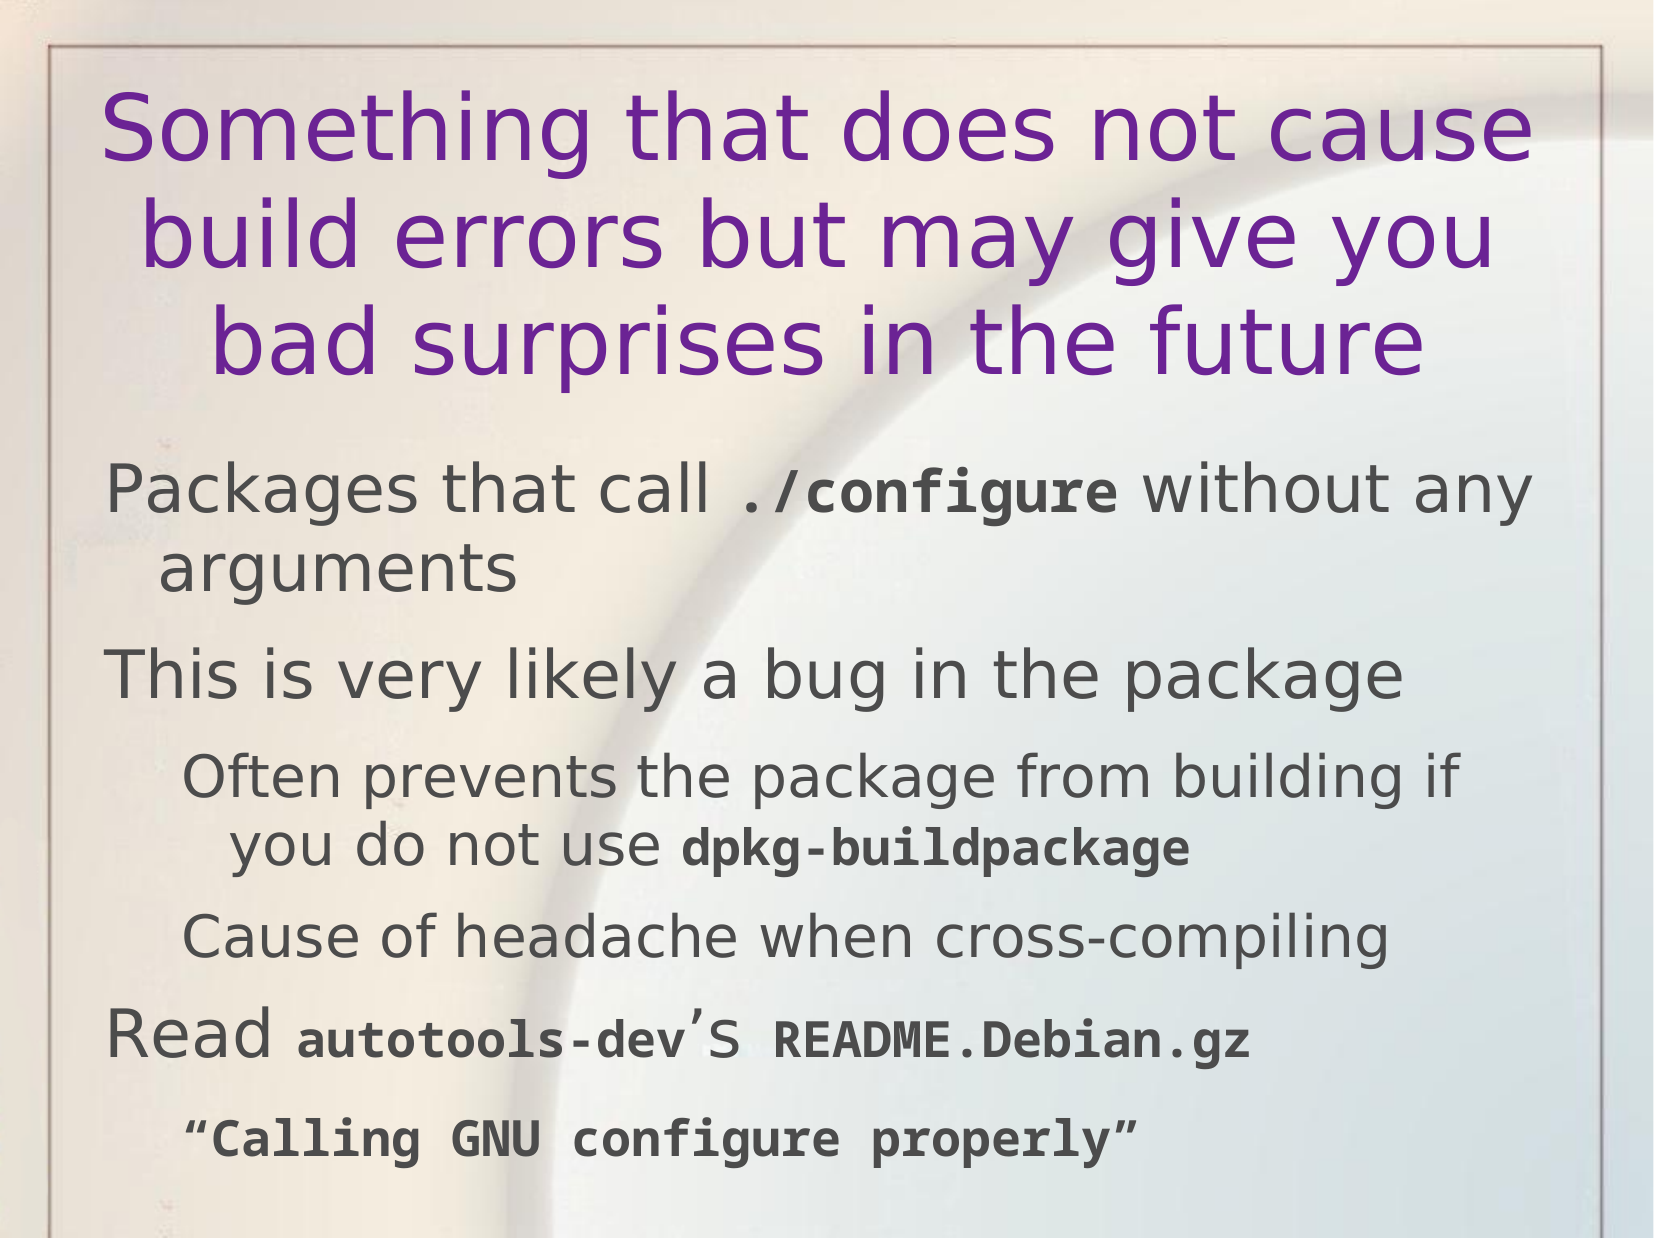

# Something that does not cause build errors but may give you bad surprises in the future
Packages that call ./configure without any arguments
This is very likely a bug in the package
Often prevents the package from building if you do not use dpkg-buildpackage
Cause of headache when cross-compiling
Read autotools-dev’s README.Debian.gz
“Calling GNU configure properly”